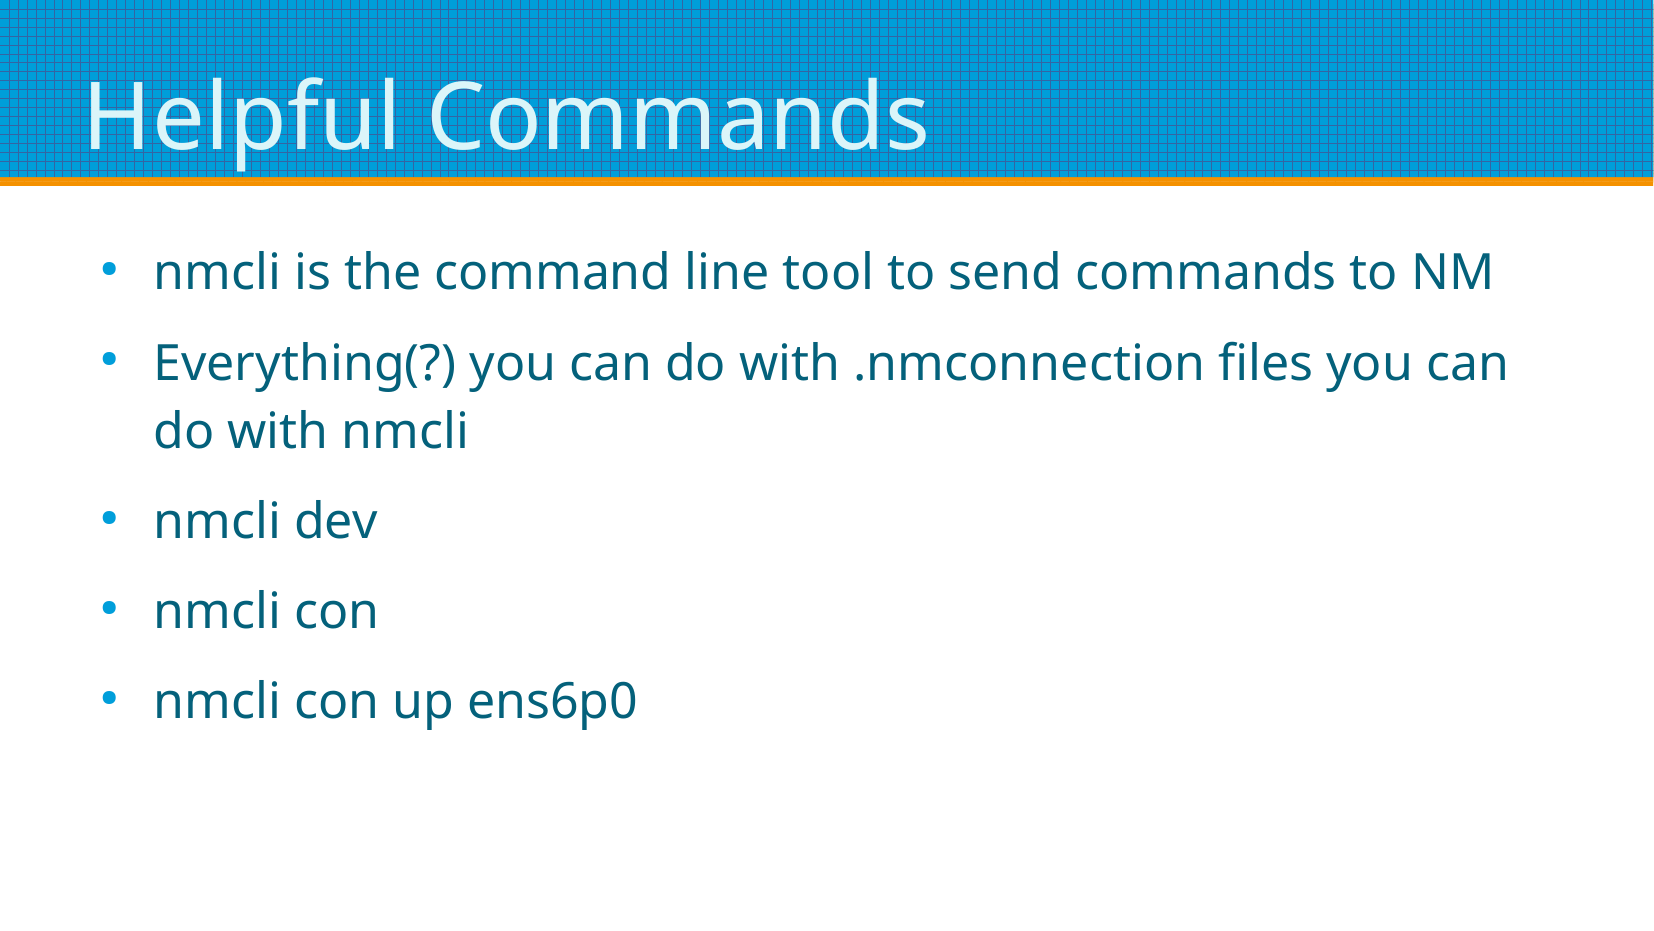

# Helpful Commands
nmcli is the command line tool to send commands to NM
Everything(?) you can do with .nmconnection files you can do with nmcli
nmcli dev
nmcli con
nmcli con up ens6p0